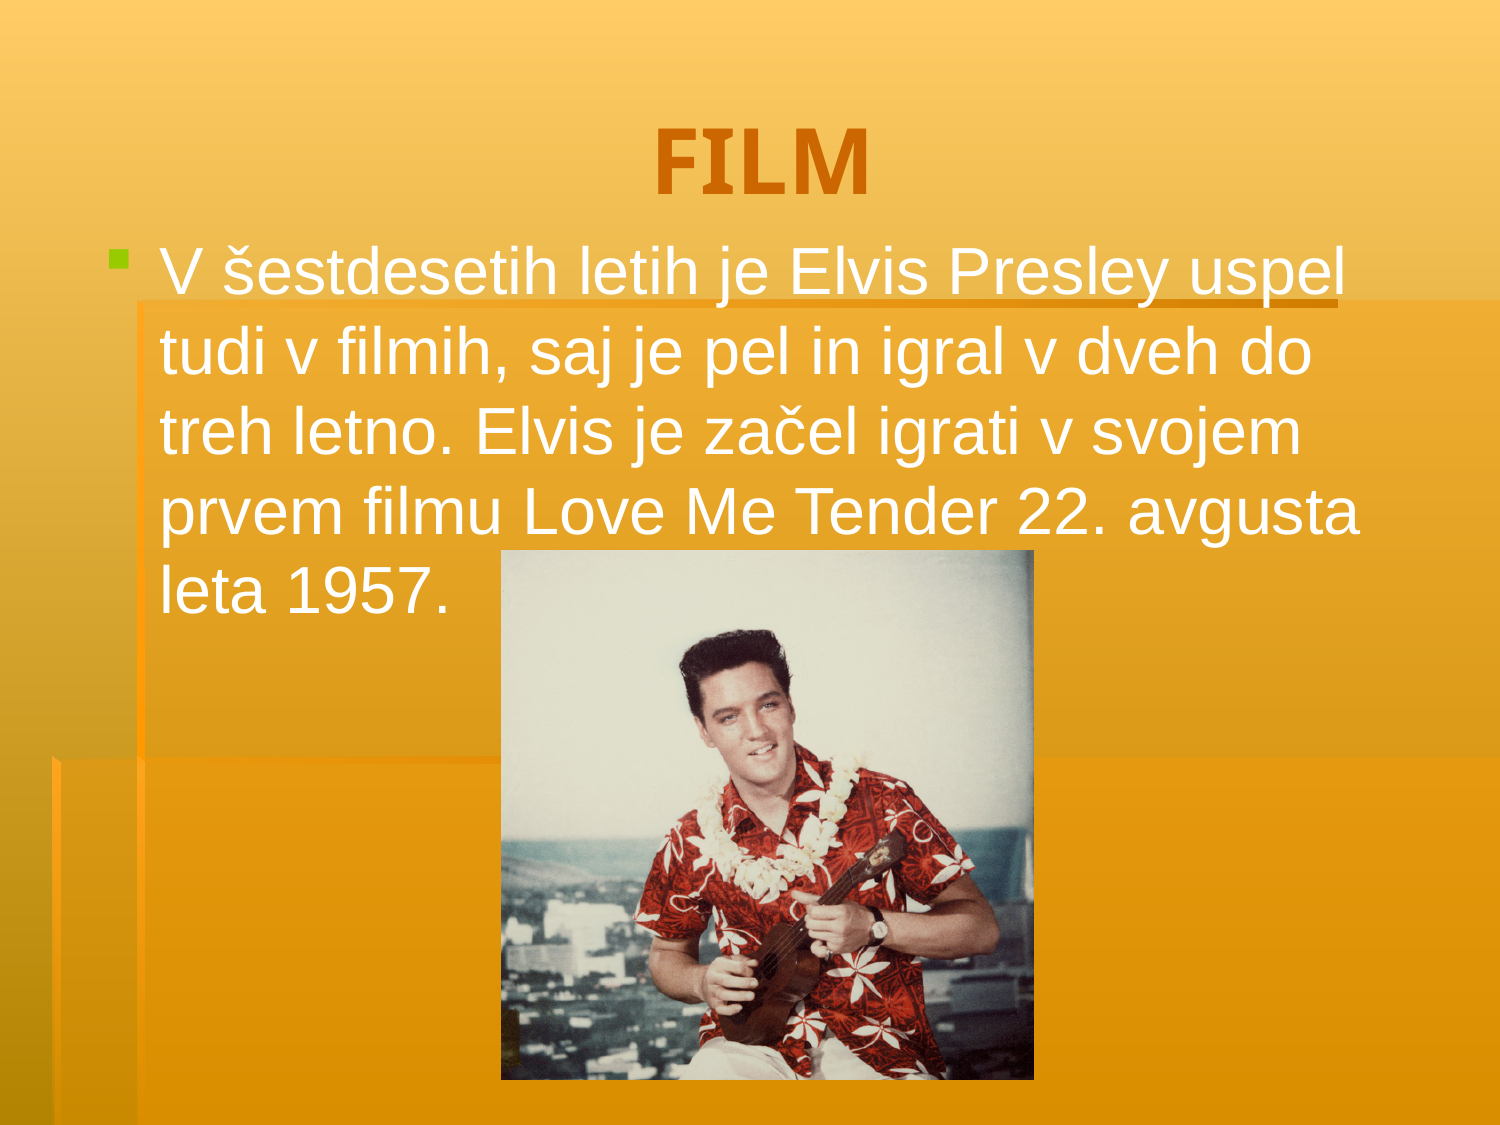

# FILM
V šestdesetih letih je Elvis Presley uspel tudi v filmih, saj je pel in igral v dveh do treh letno. Elvis je začel igrati v svojem prvem filmu Love Me Tender 22. avgusta leta 1957.